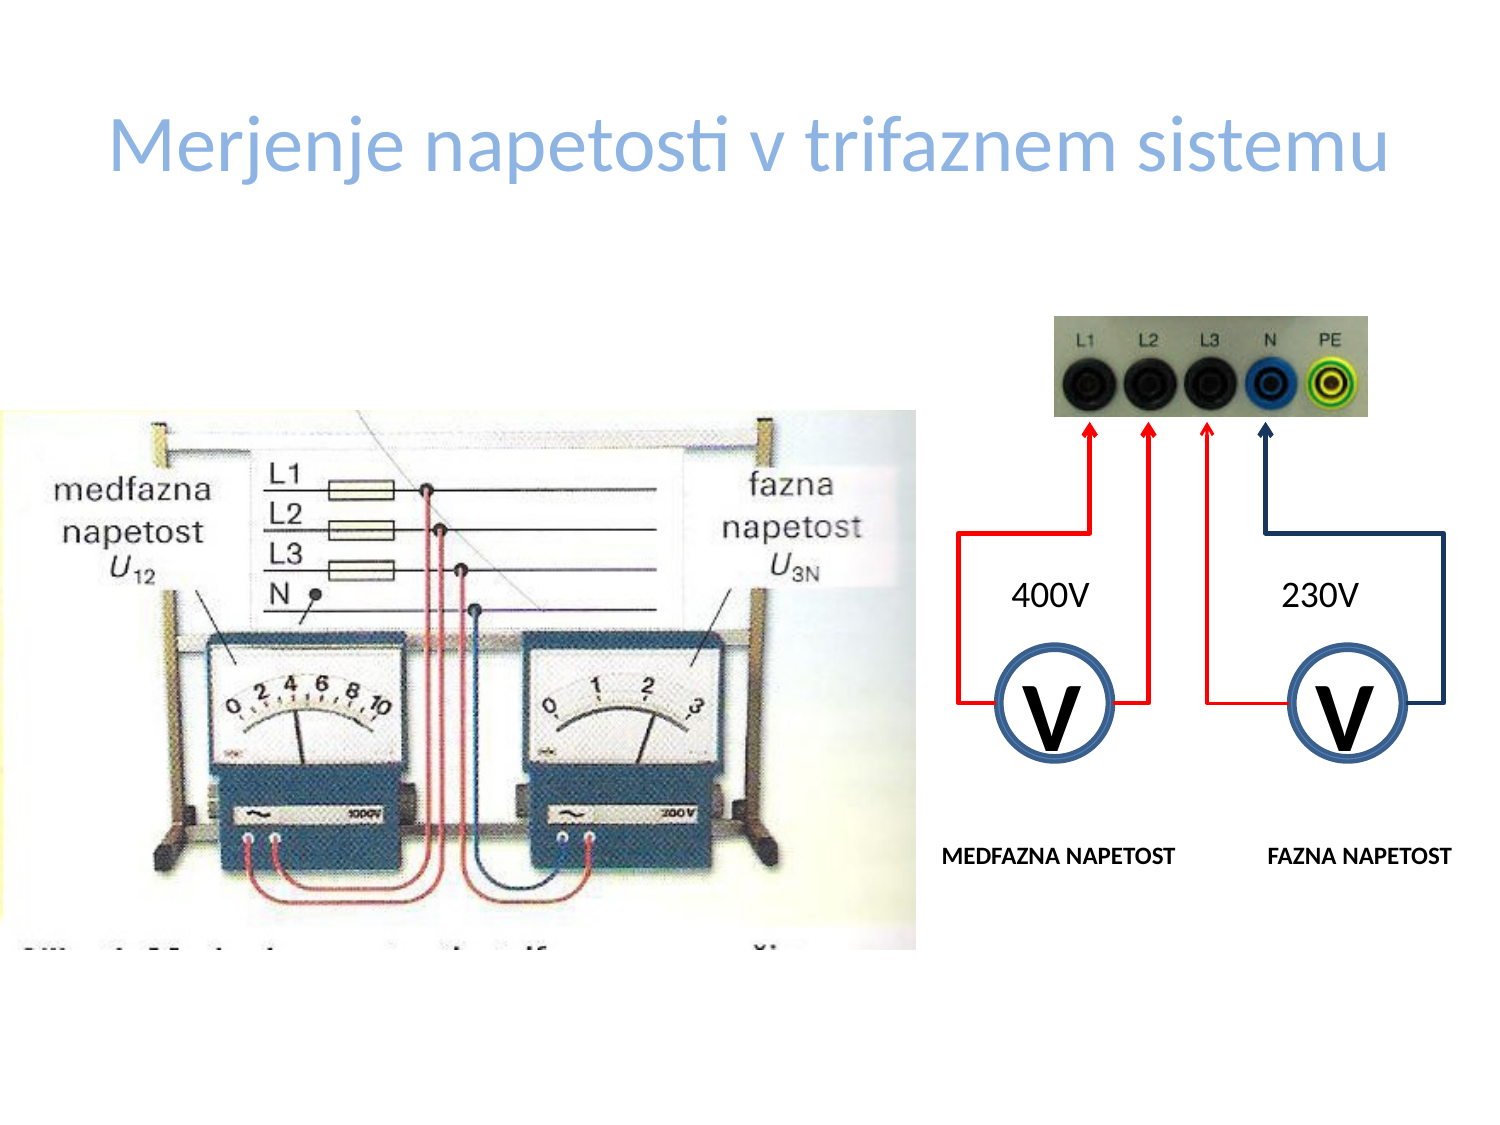

# Merjenje napetosti v trifaznem sistemu
400V
230V
V
V
MEDFAZNA NAPETOST
 FAZNA NAPETOST